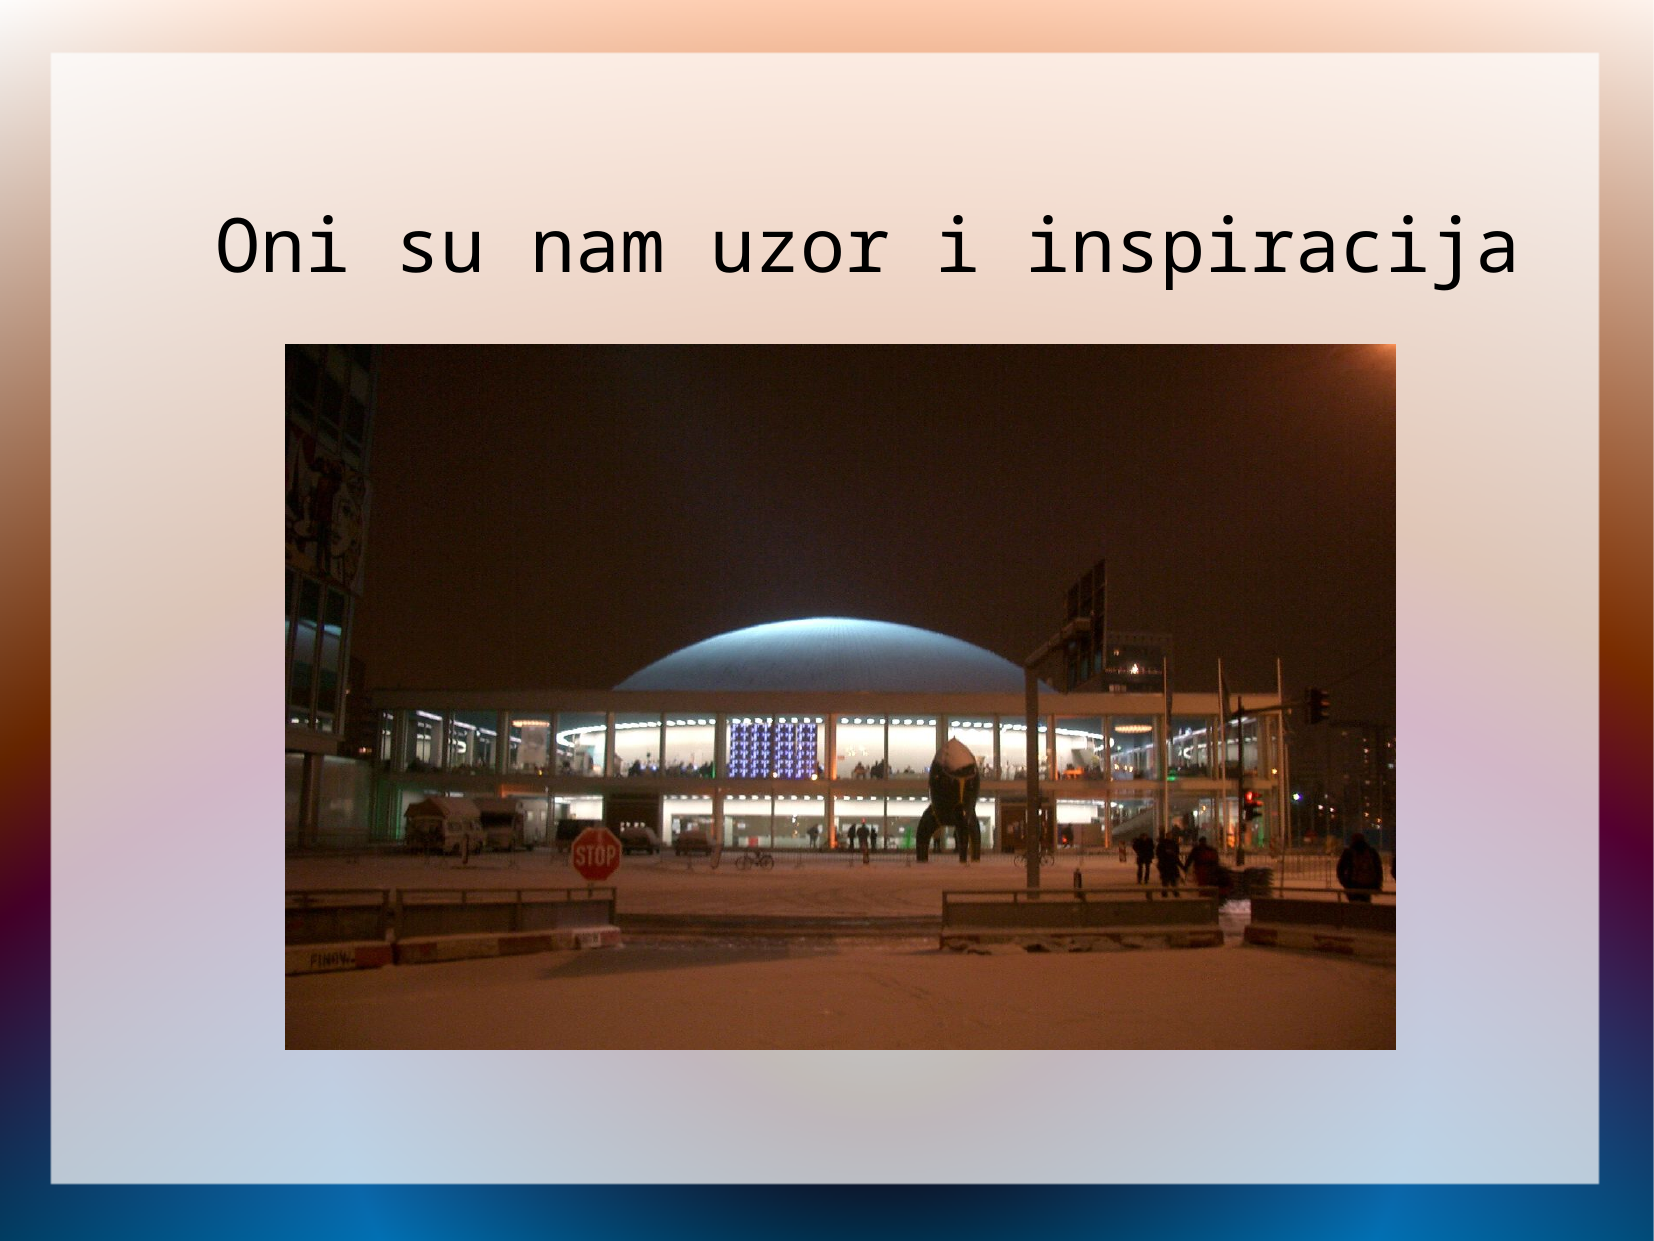

# Oni su nam uzor i inspiracija